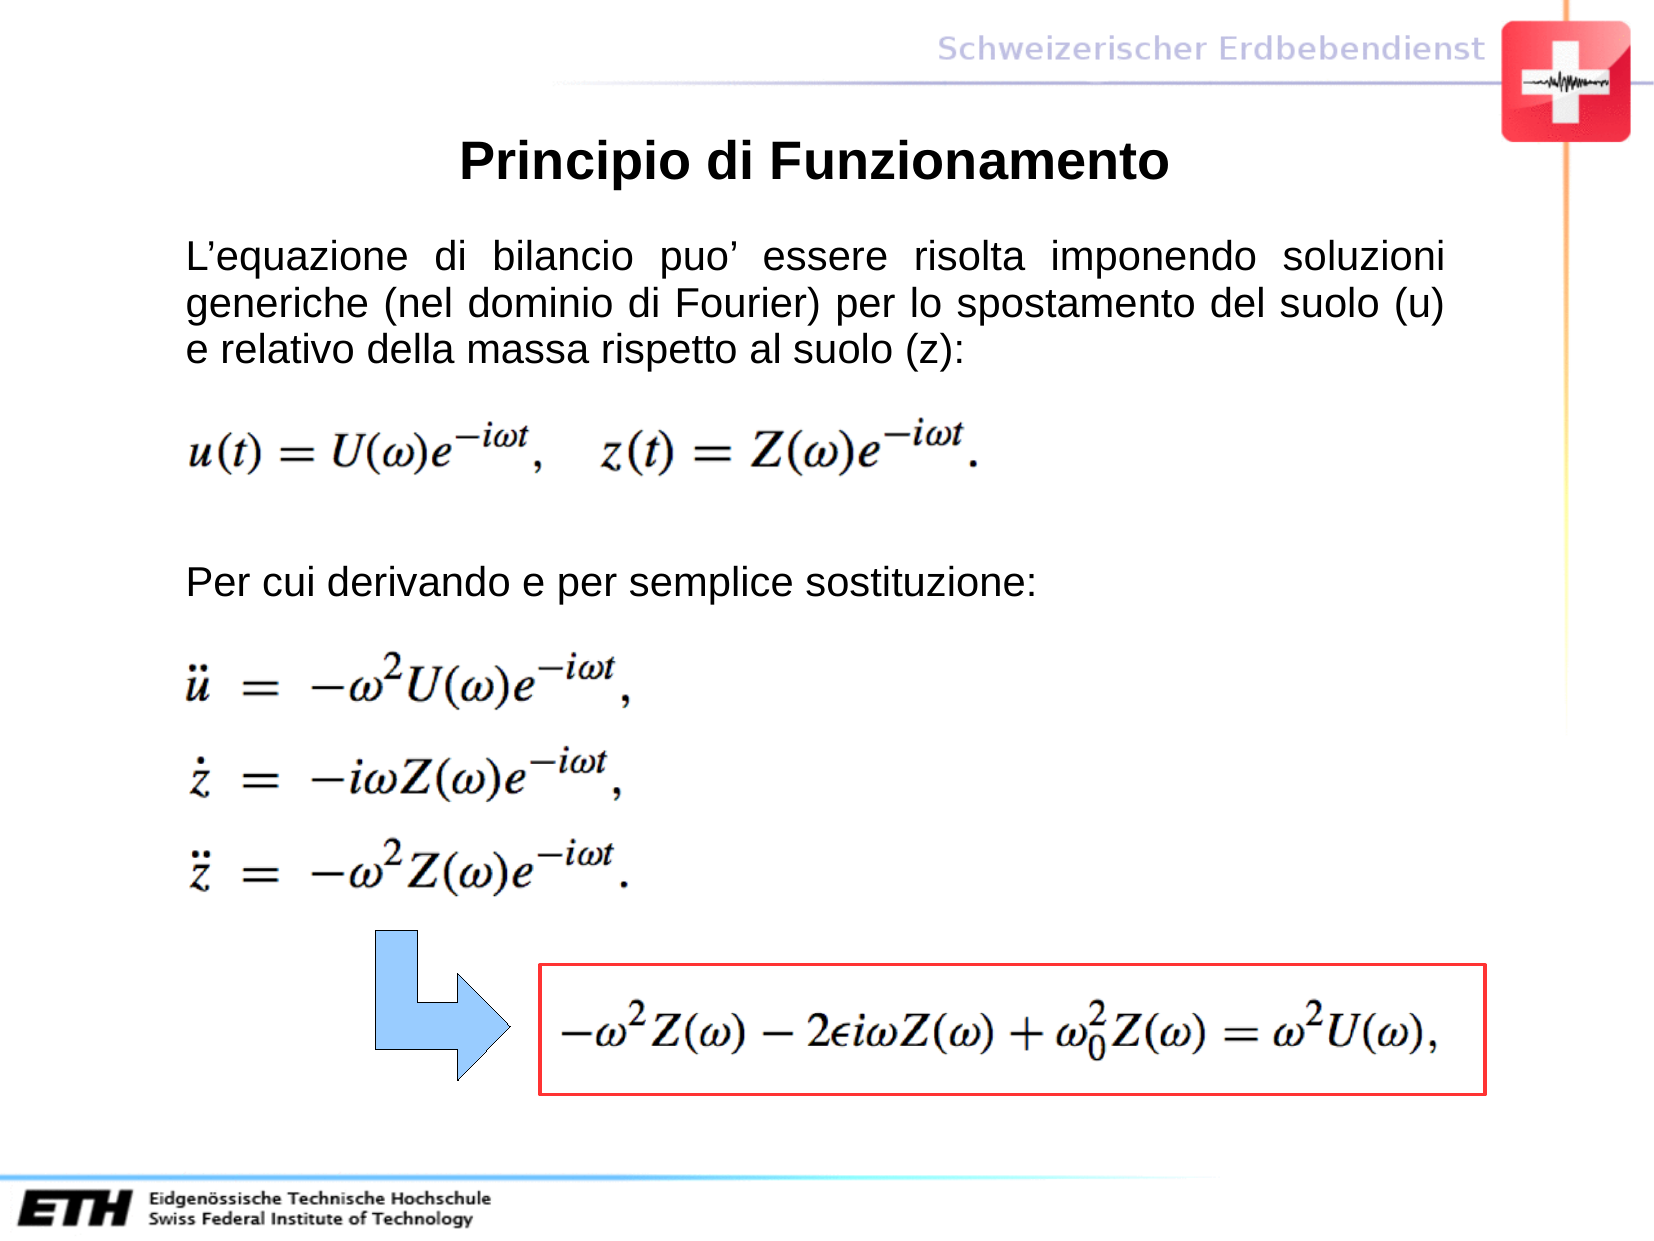

Principio di Funzionamento
L’equazione di bilancio puo’ essere risolta imponendo soluzioni generiche (nel dominio di Fourier) per lo spostamento del suolo (u) e relativo della massa rispetto al suolo (z):
Per cui derivando e per semplice sostituzione: